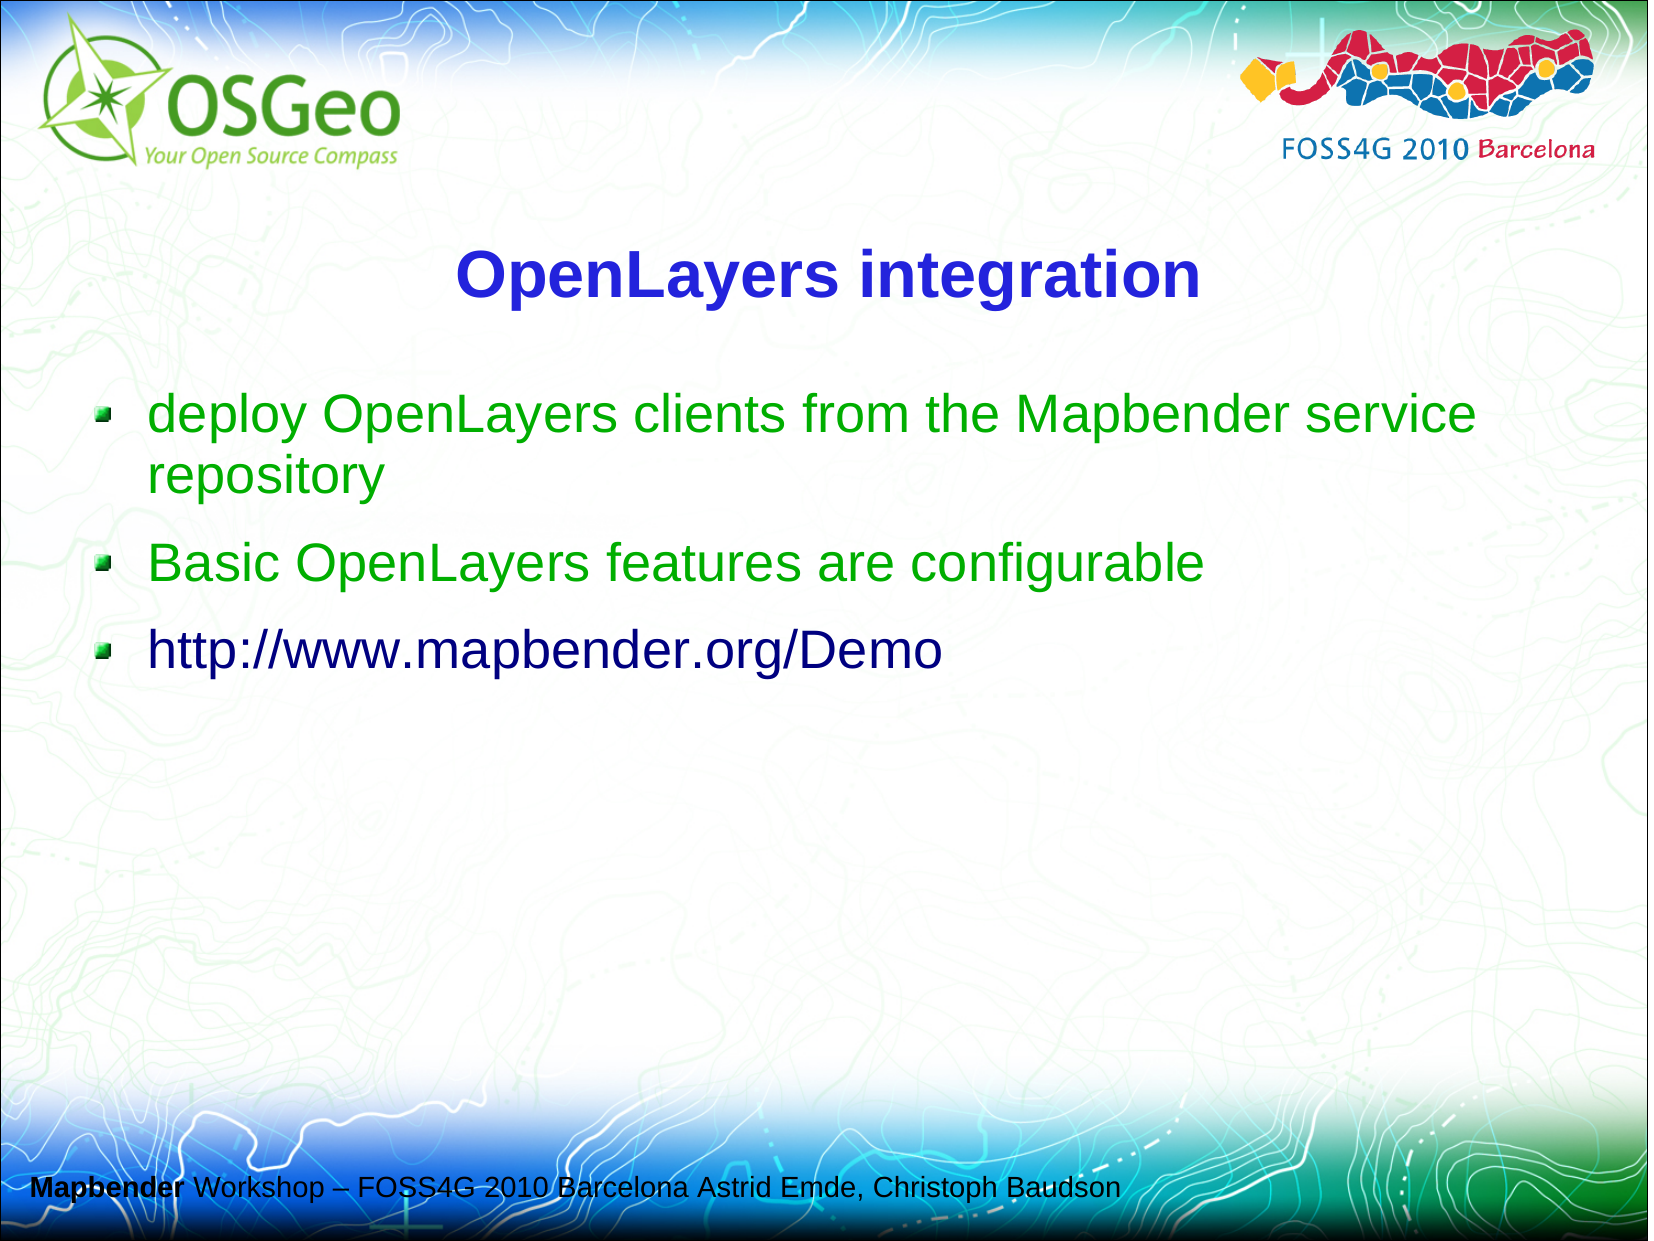

# OpenLayers integration
deploy OpenLayers clients from the Mapbender service repository
Basic OpenLayers features are configurable
http://www.mapbender.org/Demo